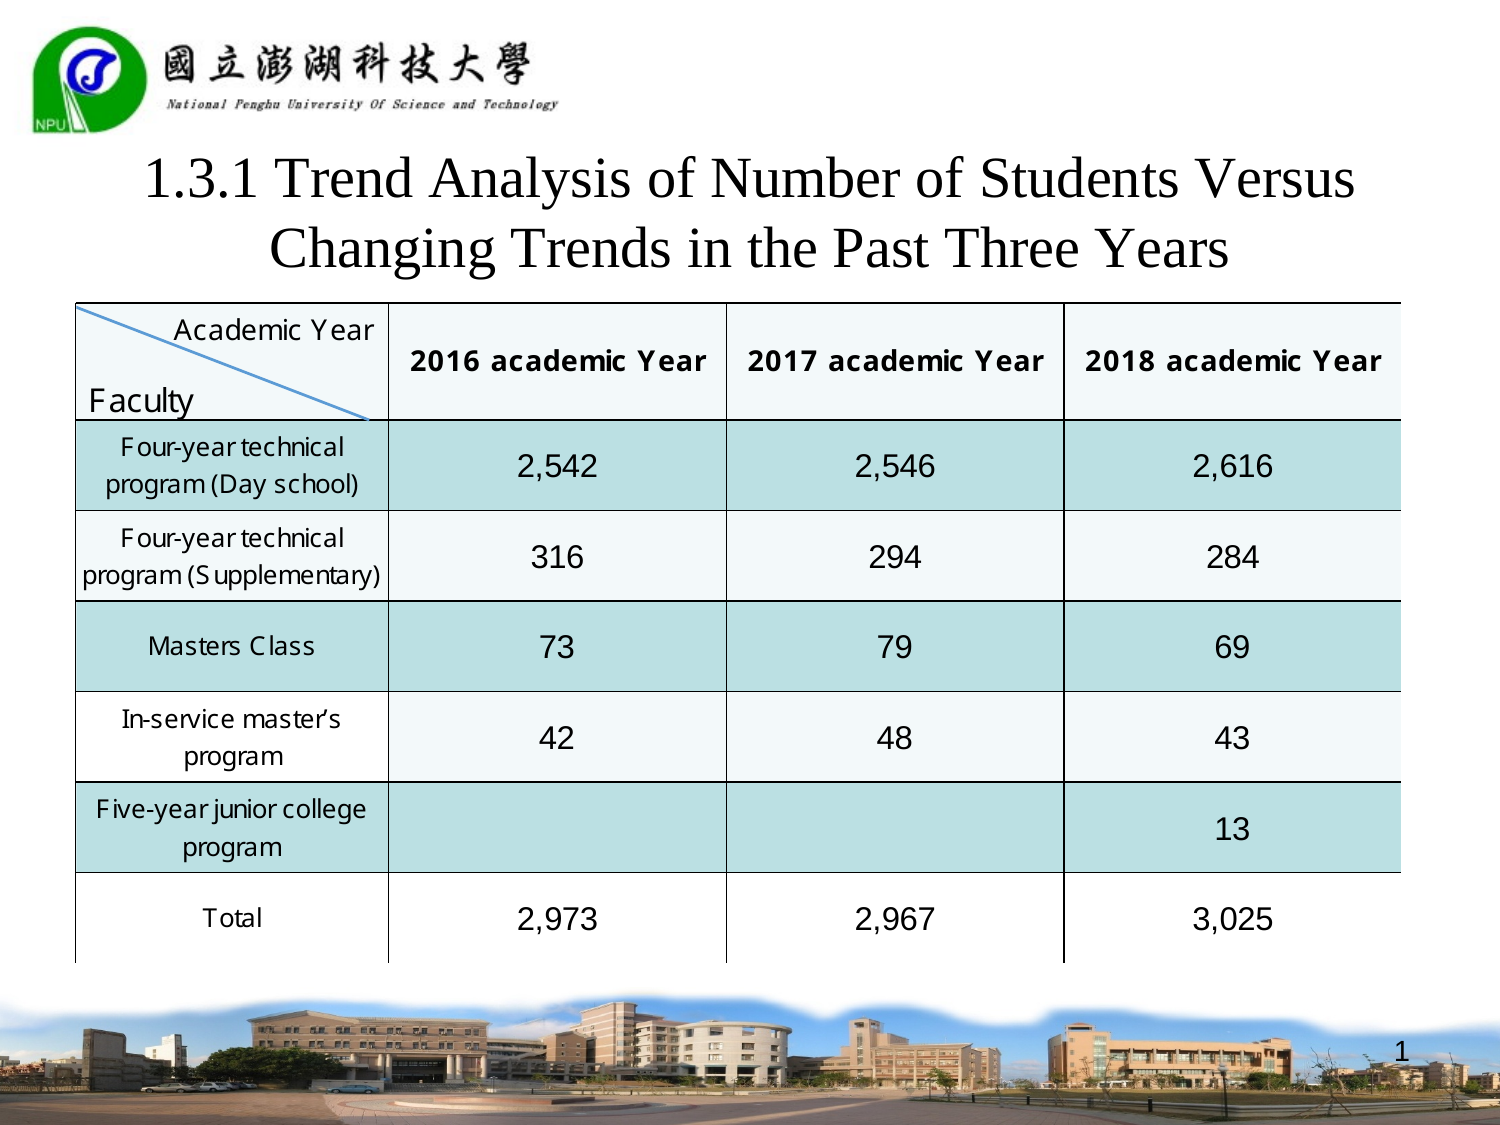

# 1.3.1 Trend Analysis of Number of Students Versus Changing Trends in the Past Three Years